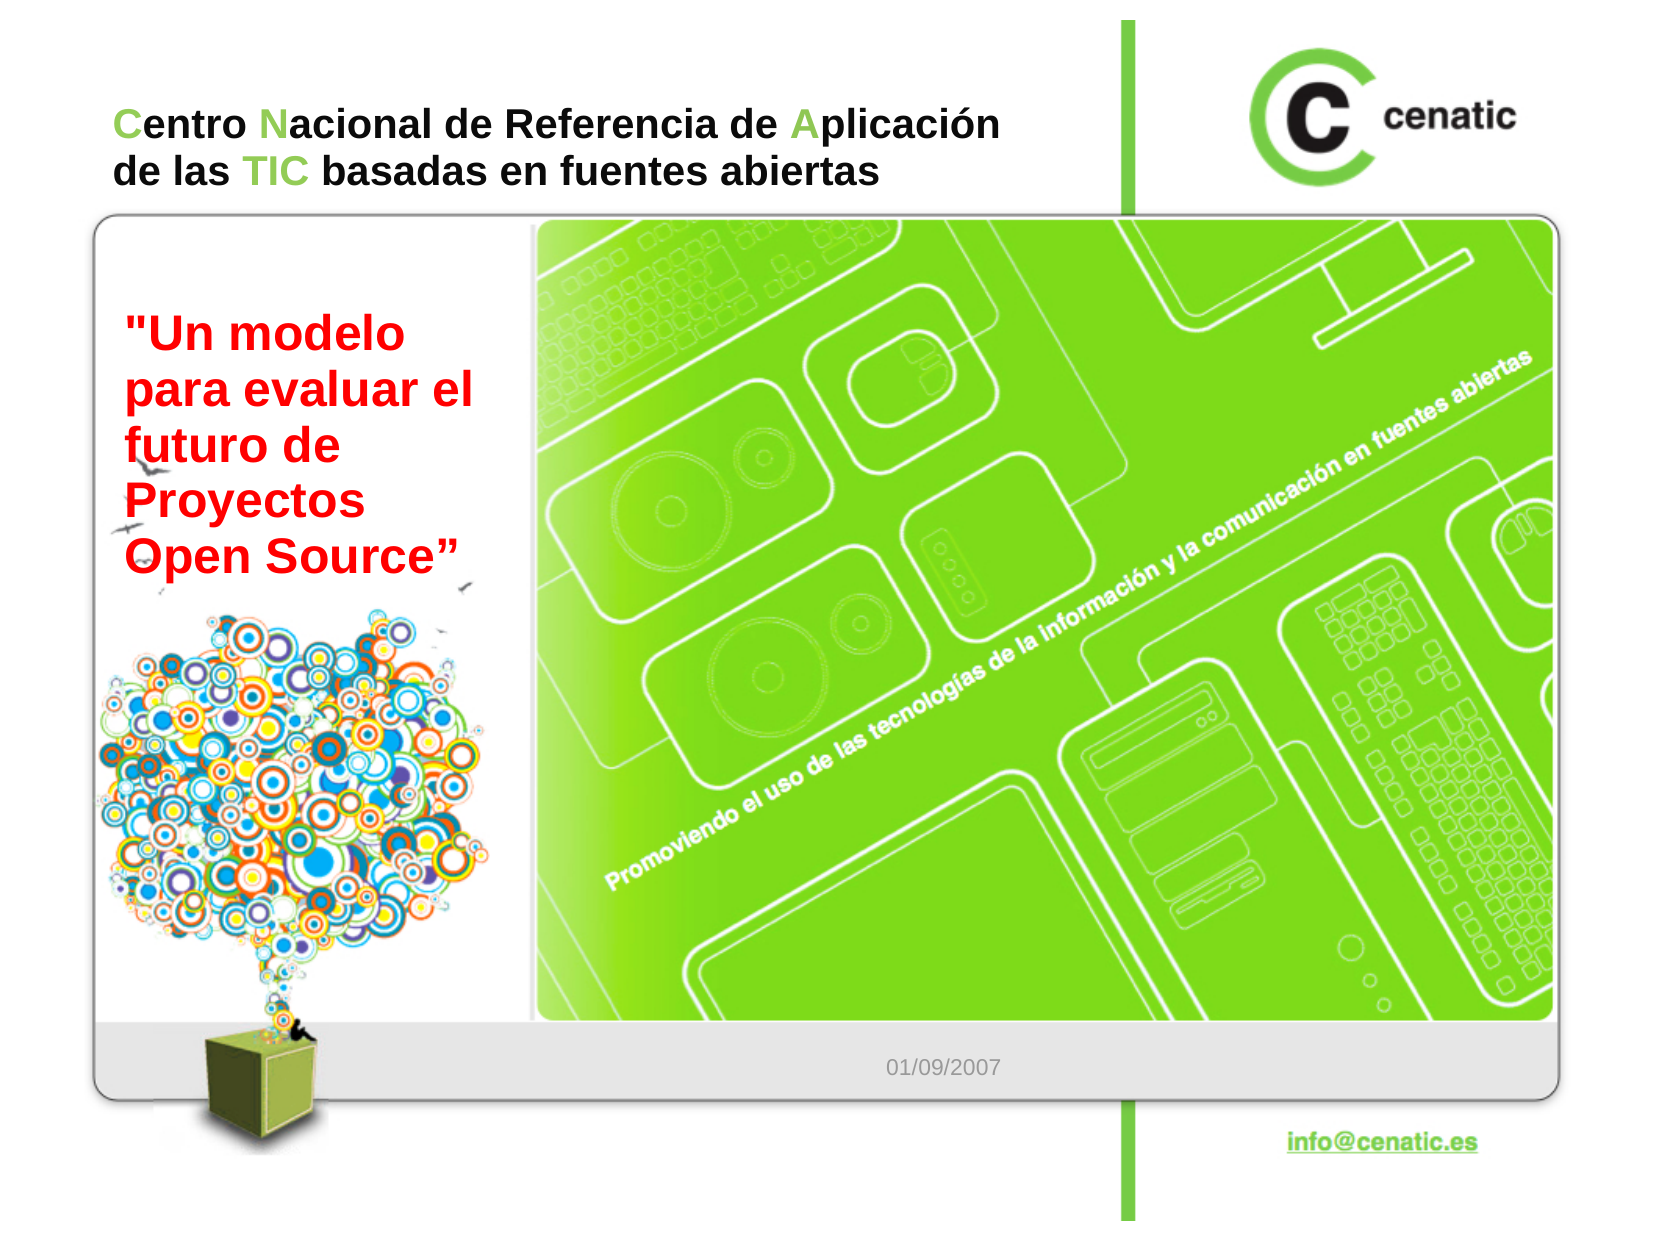

Centro Nacional de Referencia de Aplicación de las TIC basadas en fuentes abiertas
"Un modelo para evaluar el futuro de Proyectos Open Source”
01/09/2007